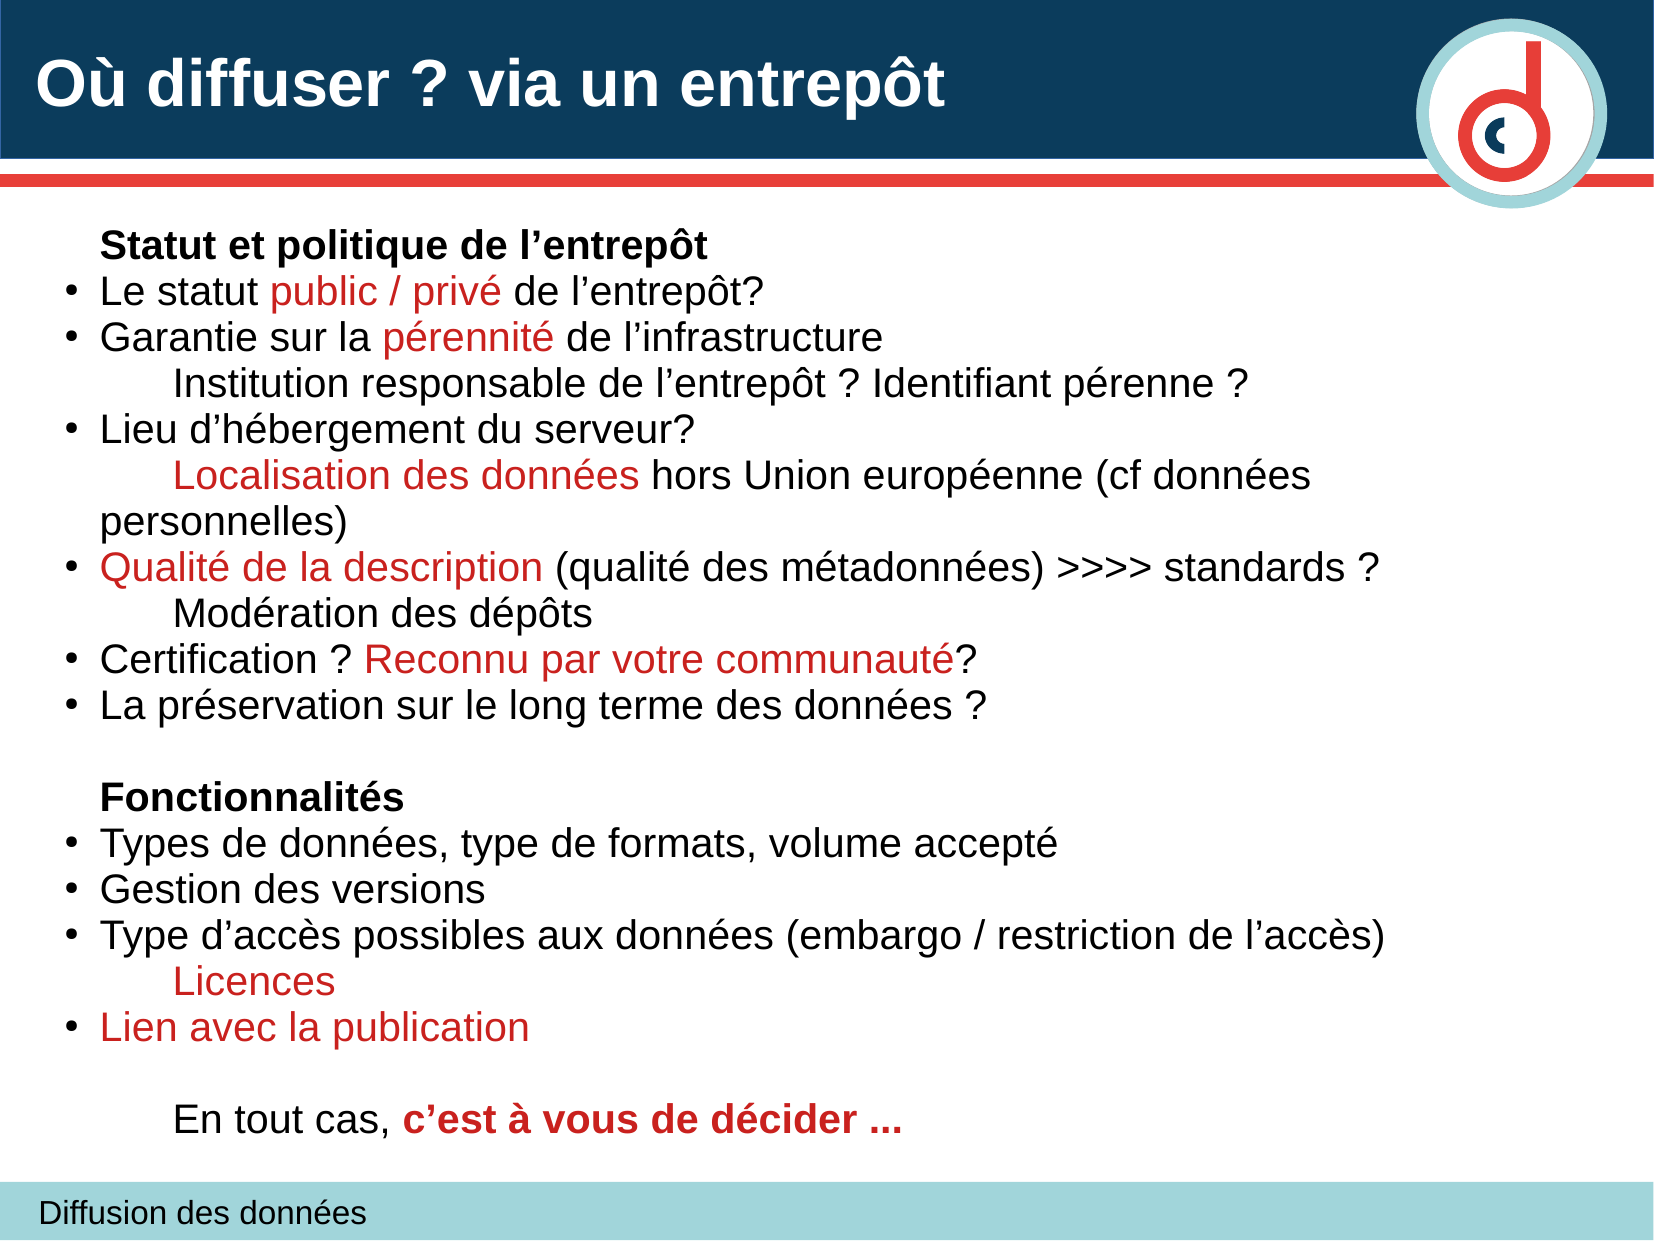

# Où diffuser ? via un entrepôt
Statut et politique de l’entrepôt
Le statut public / privé de l’entrepôt?
Garantie sur la pérennité de l’infrastructure
	Institution responsable de l’entrepôt ? Identifiant pérenne ?
Lieu d’hébergement du serveur?
	Localisation des données hors Union européenne (cf données personnelles)
Qualité de la description (qualité des métadonnées) >>>> standards ?
	Modération des dépôts
Certification ? Reconnu par votre communauté?
La préservation sur le long terme des données ?
Fonctionnalités
Types de données, type de formats, volume accepté
Gestion des versions
Type d’accès possibles aux données (embargo / restriction de l’accès)
	Licences
Lien avec la publication
			En tout cas, c’est à vous de décider ...
Diffusion des données